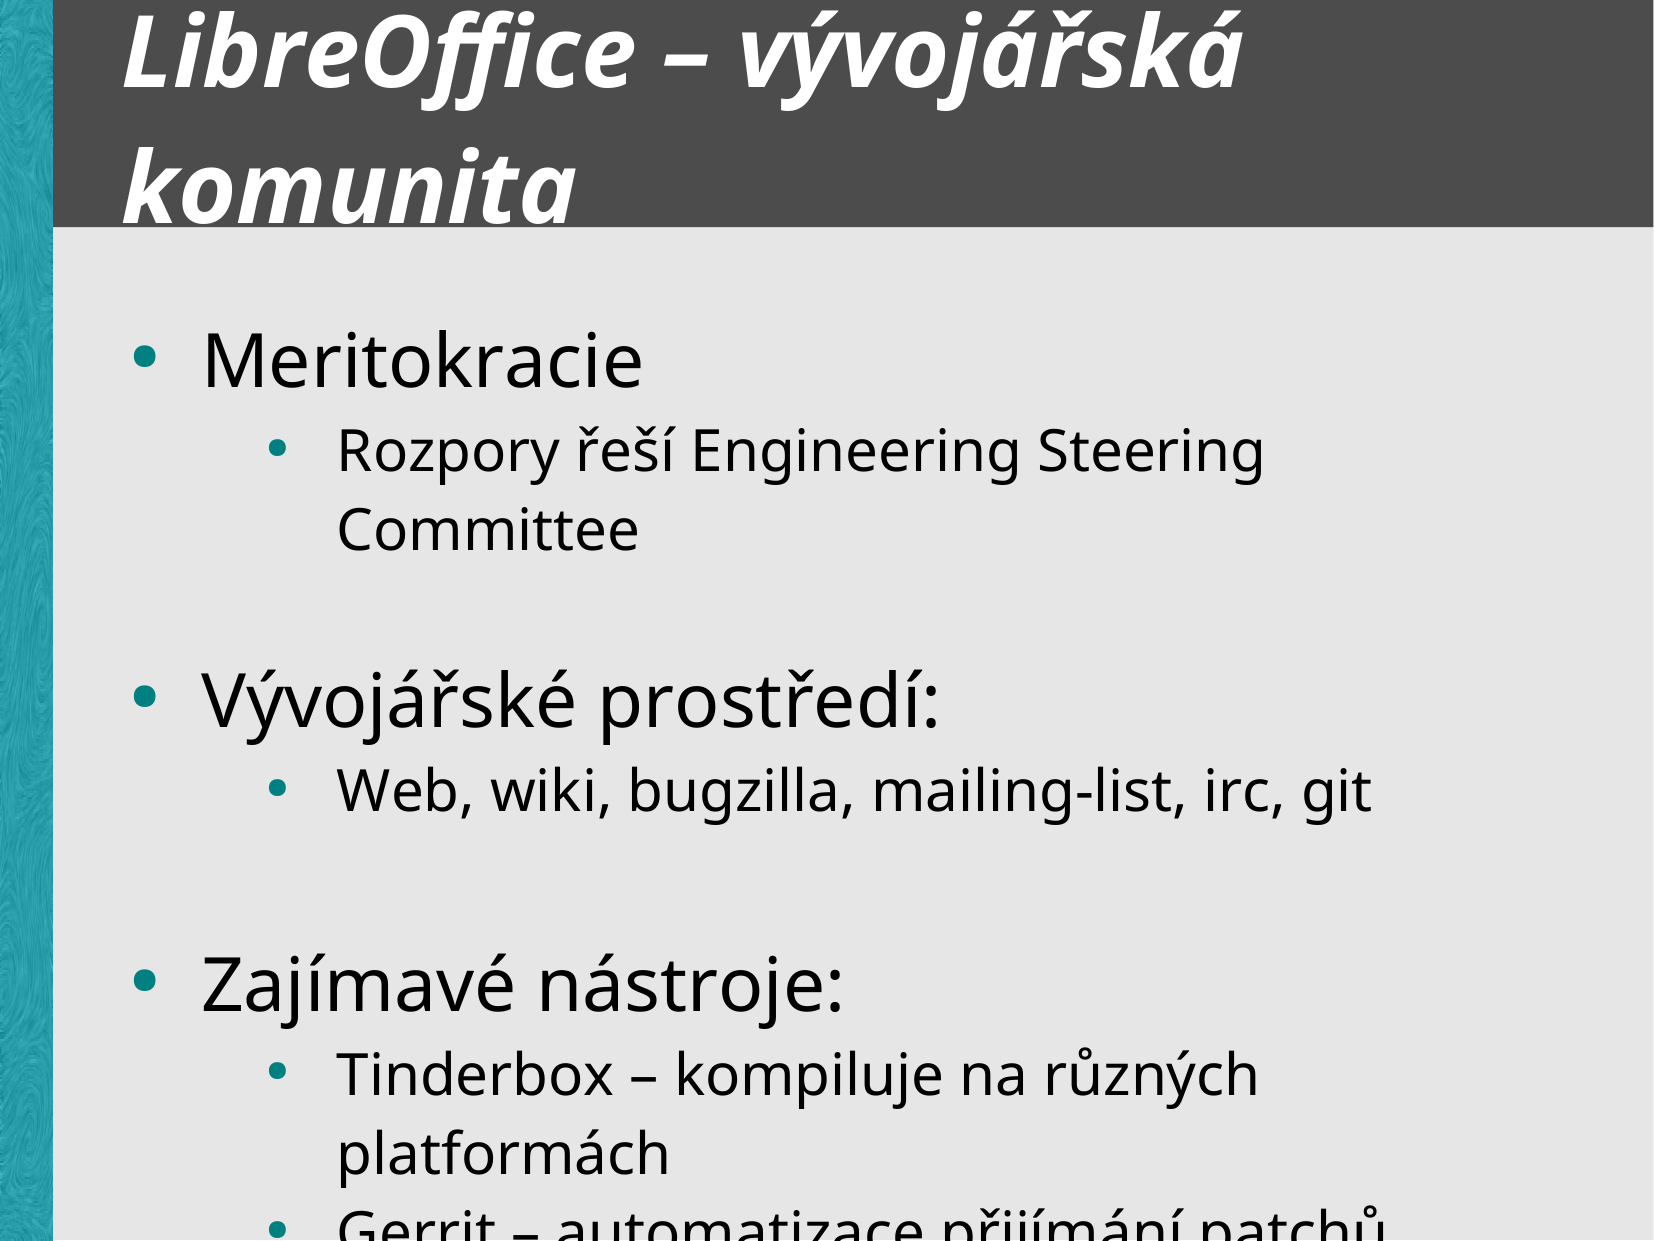

# LibreOffice – vývojářská komunita
Meritokracie
Rozpory řeší Engineering Steering Committee
Vývojářské prostředí:
Web, wiki, bugzilla, mailing-list, irc, git
Zajímavé nástroje:
Tinderbox – kompiluje na různých platformách
Gerrit – automatizace přijímání patchů
Opengrok – rychlé vyhledávání v kódu